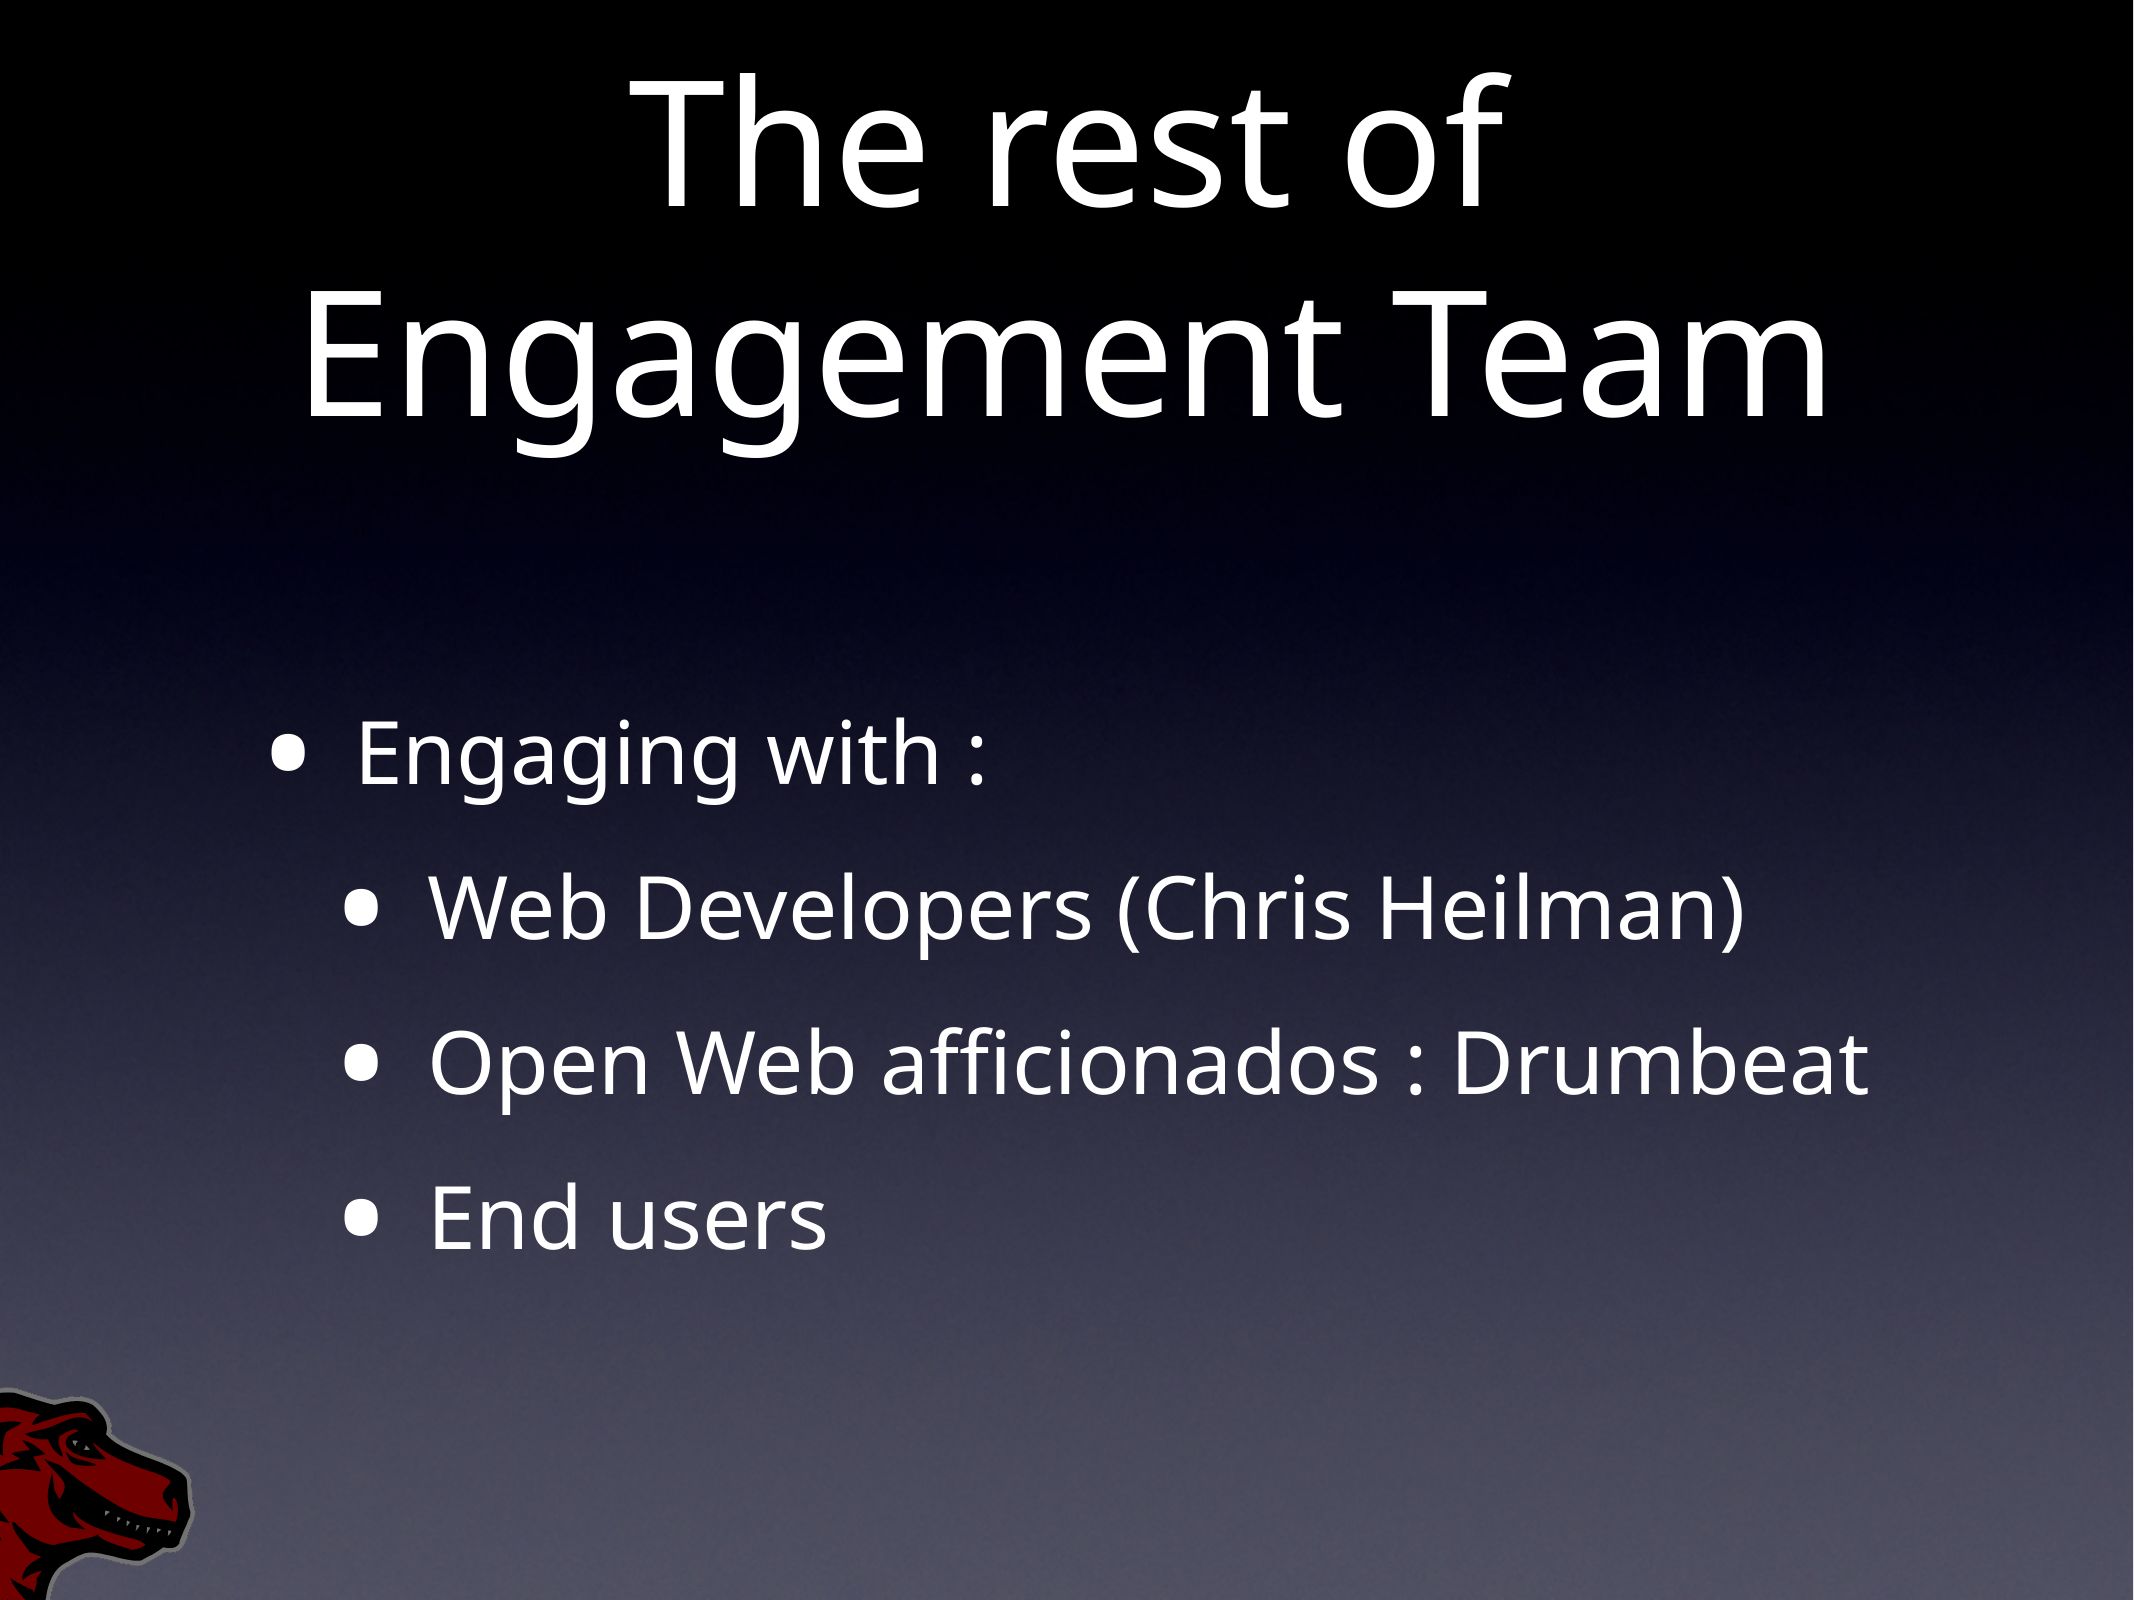

# The rest of Engagement Team
Engaging with :
Web Developers (Chris Heilman)
Open Web afficionados : Drumbeat
End users